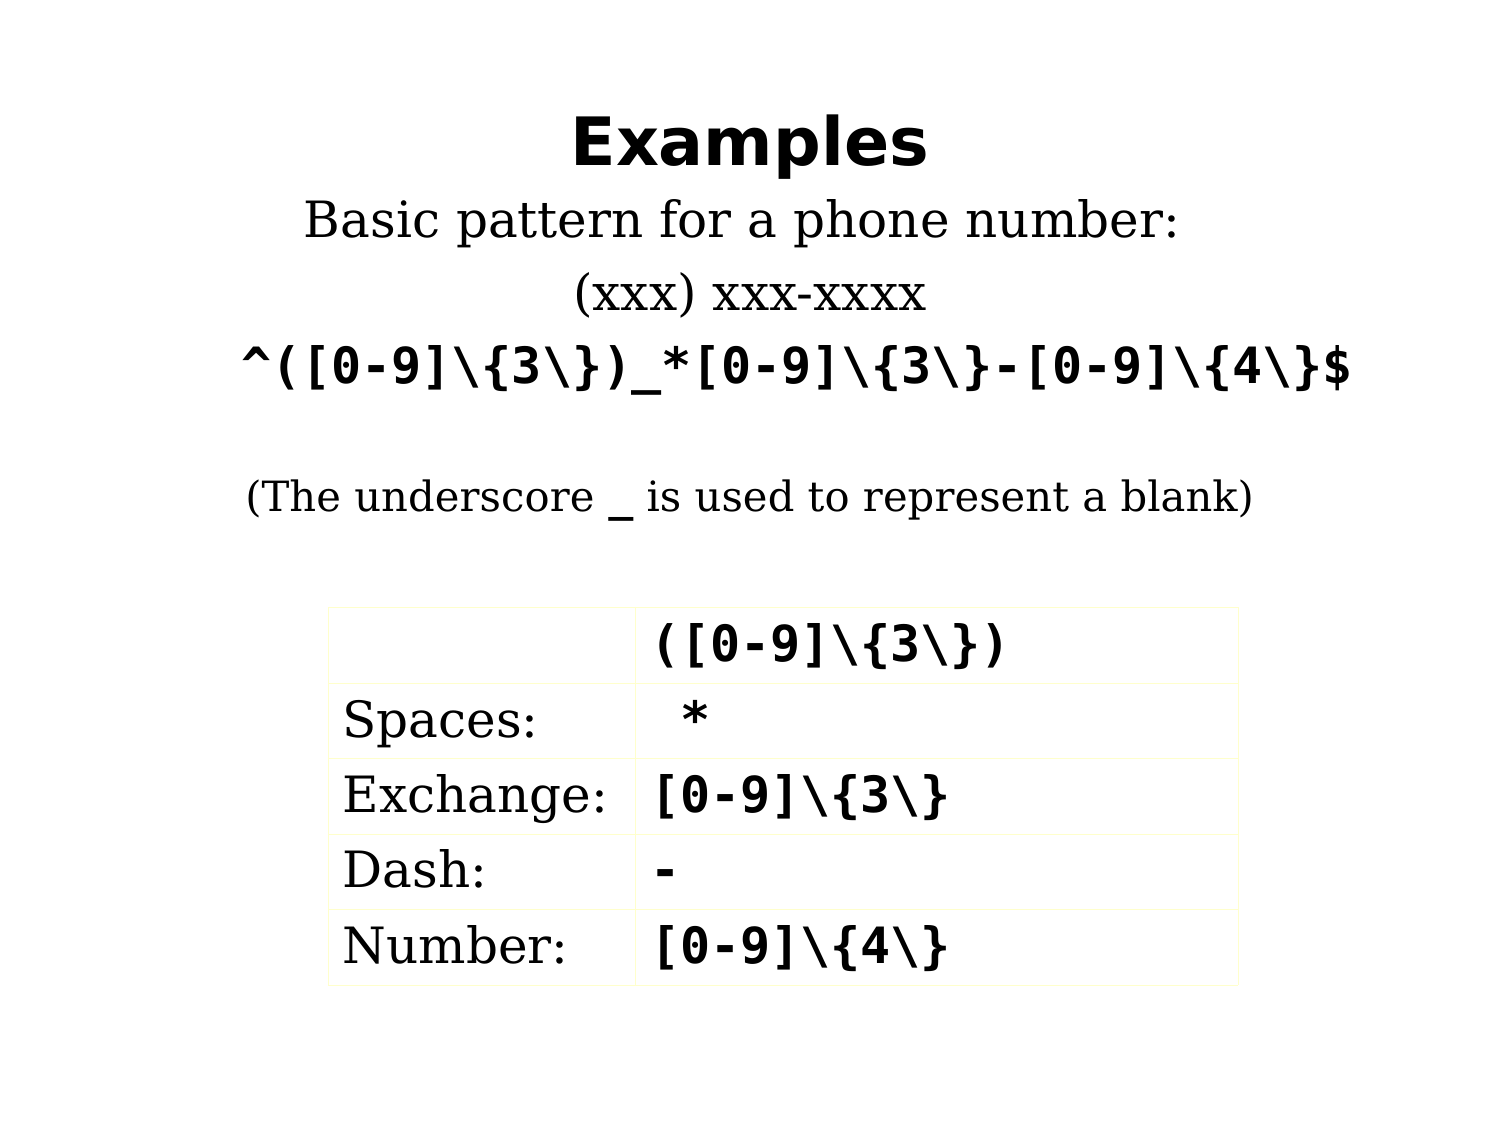

# Examples
Basic pattern for a phone number:
(xxx) xxx-xxxx
	^([0-9]\{3\})_*[0-9]\{3\}-[0-9]\{4\}$
(The underscore _ is used to represent a blank)
| Area code: | ([0-9]\{3\}) |
| --- | --- |
| Spaces: | \* |
| Exchange: | [0-9]\{3\} |
| Dash: | - |
| Number: | [0-9]\{4\} |